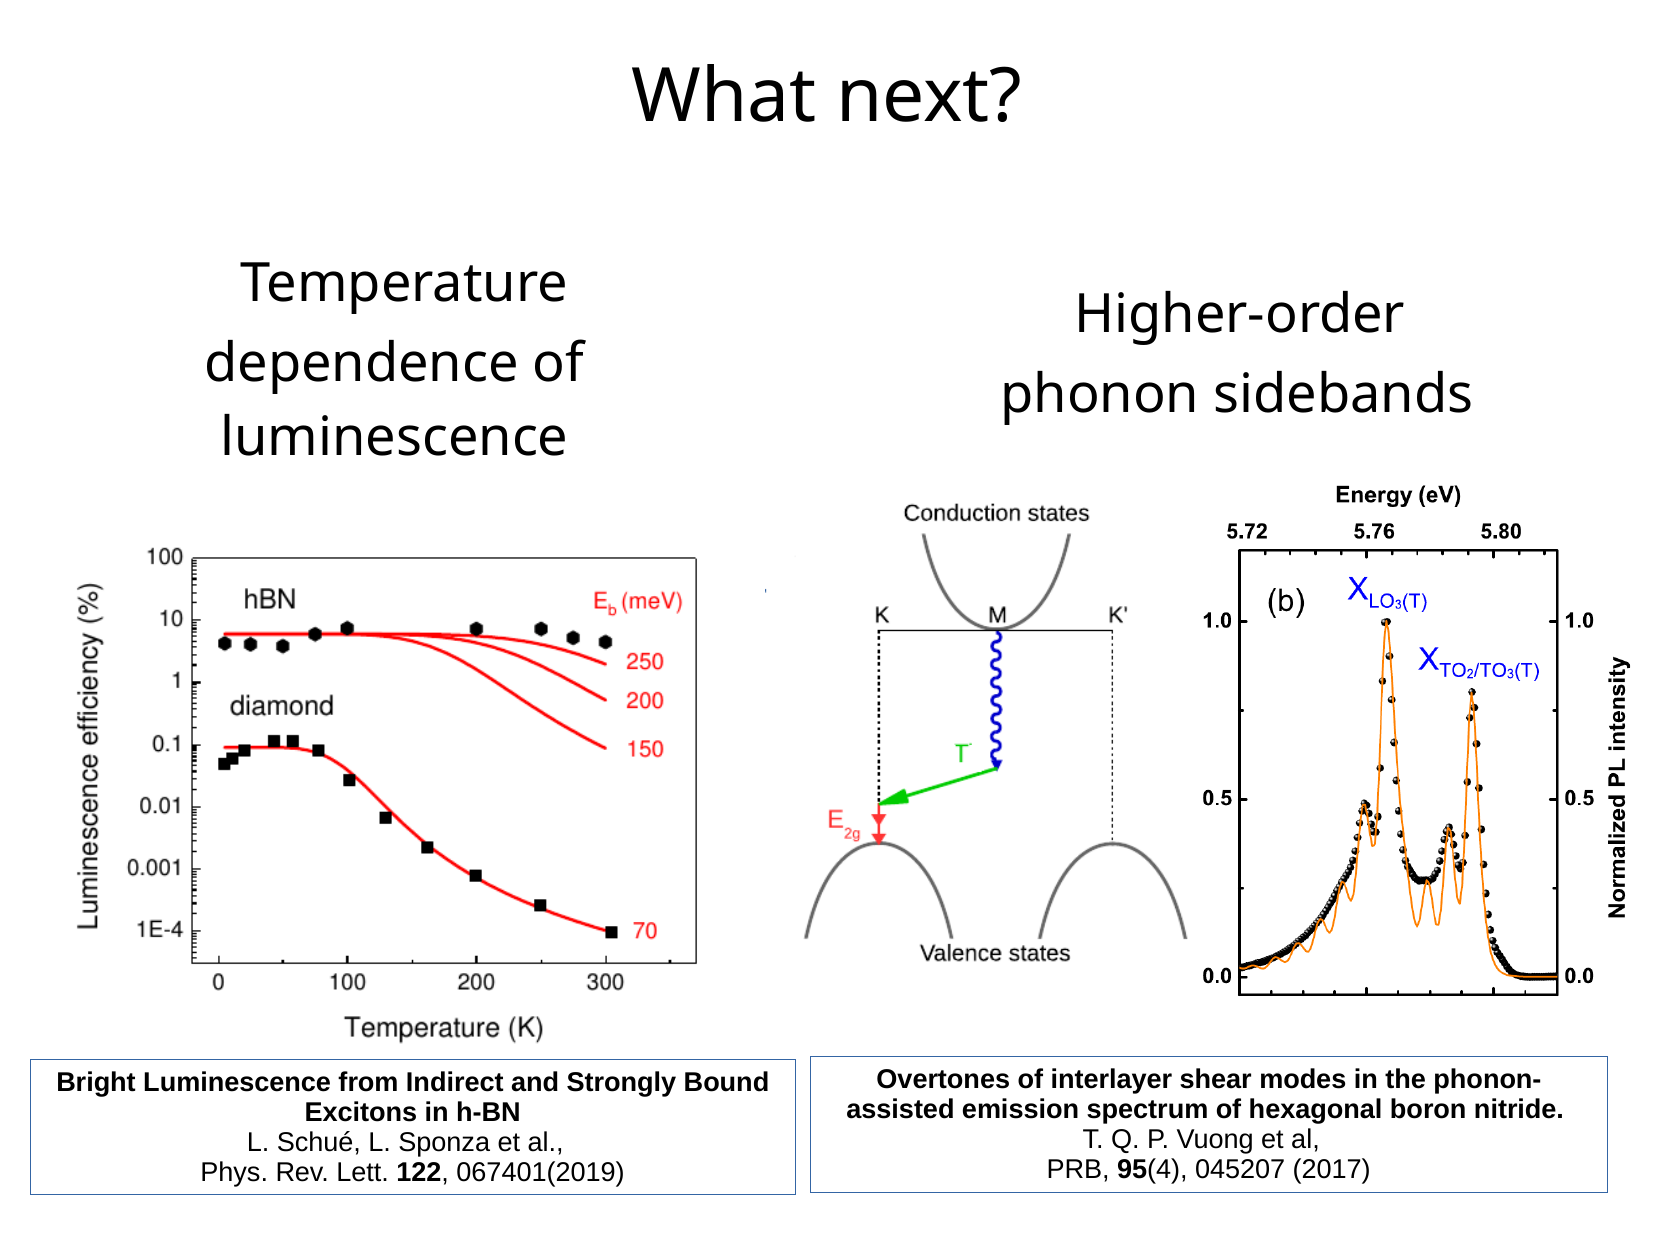

# What next?
 Temperature dependence of luminescence
 Higher-order
phonon sidebands
Overtones of interlayer shear modes in the phonon-assisted emission spectrum of hexagonal boron nitride.
T. Q. P. Vuong et al,
PRB, 95(4), 045207 (2017)
Bright Luminescence from Indirect and Strongly Bound Excitons in h-BN
L. Schué, L. Sponza et al.,
Phys. Rev. Lett. 122, 067401(2019)